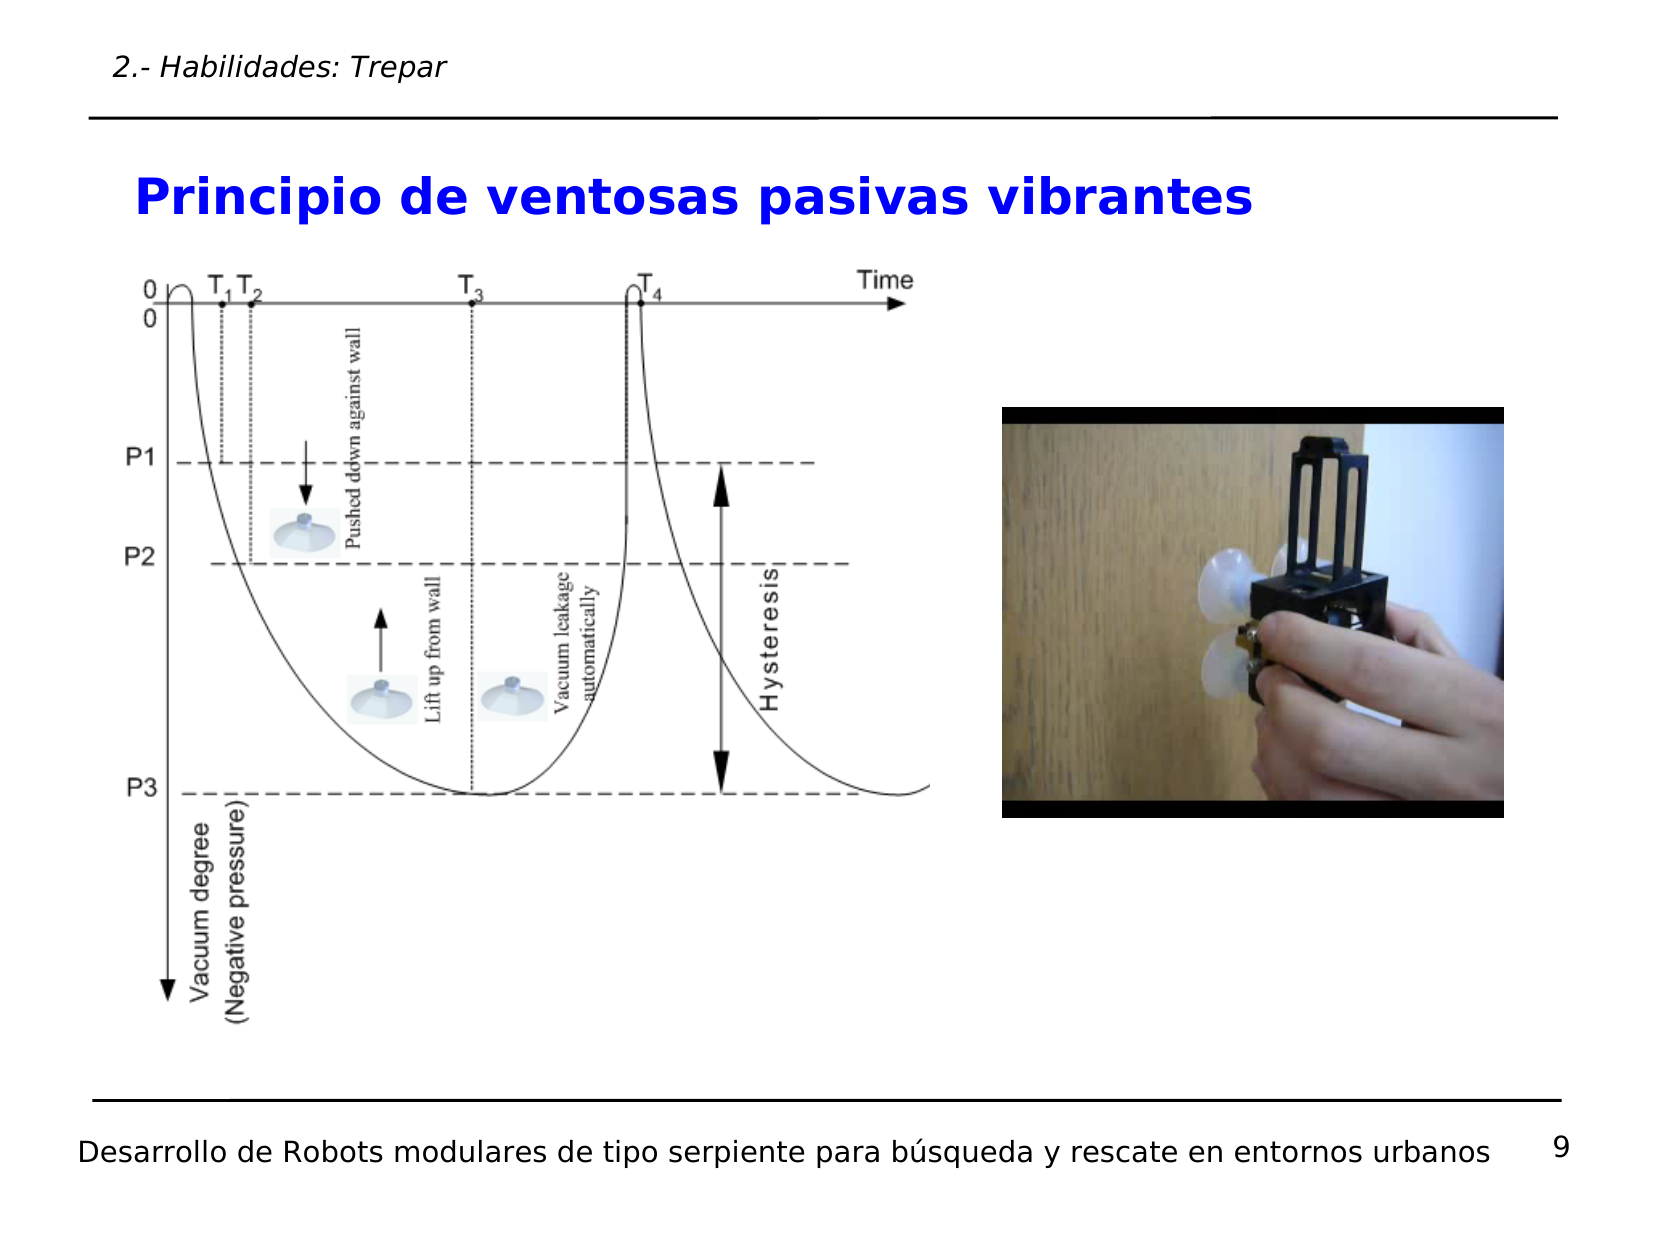

2.- Habilidades: Trepar
Principio de ventosas pasivas vibrantes
Desarrollo de Robots modulares de tipo serpiente para búsqueda y rescate en entornos urbanos
9